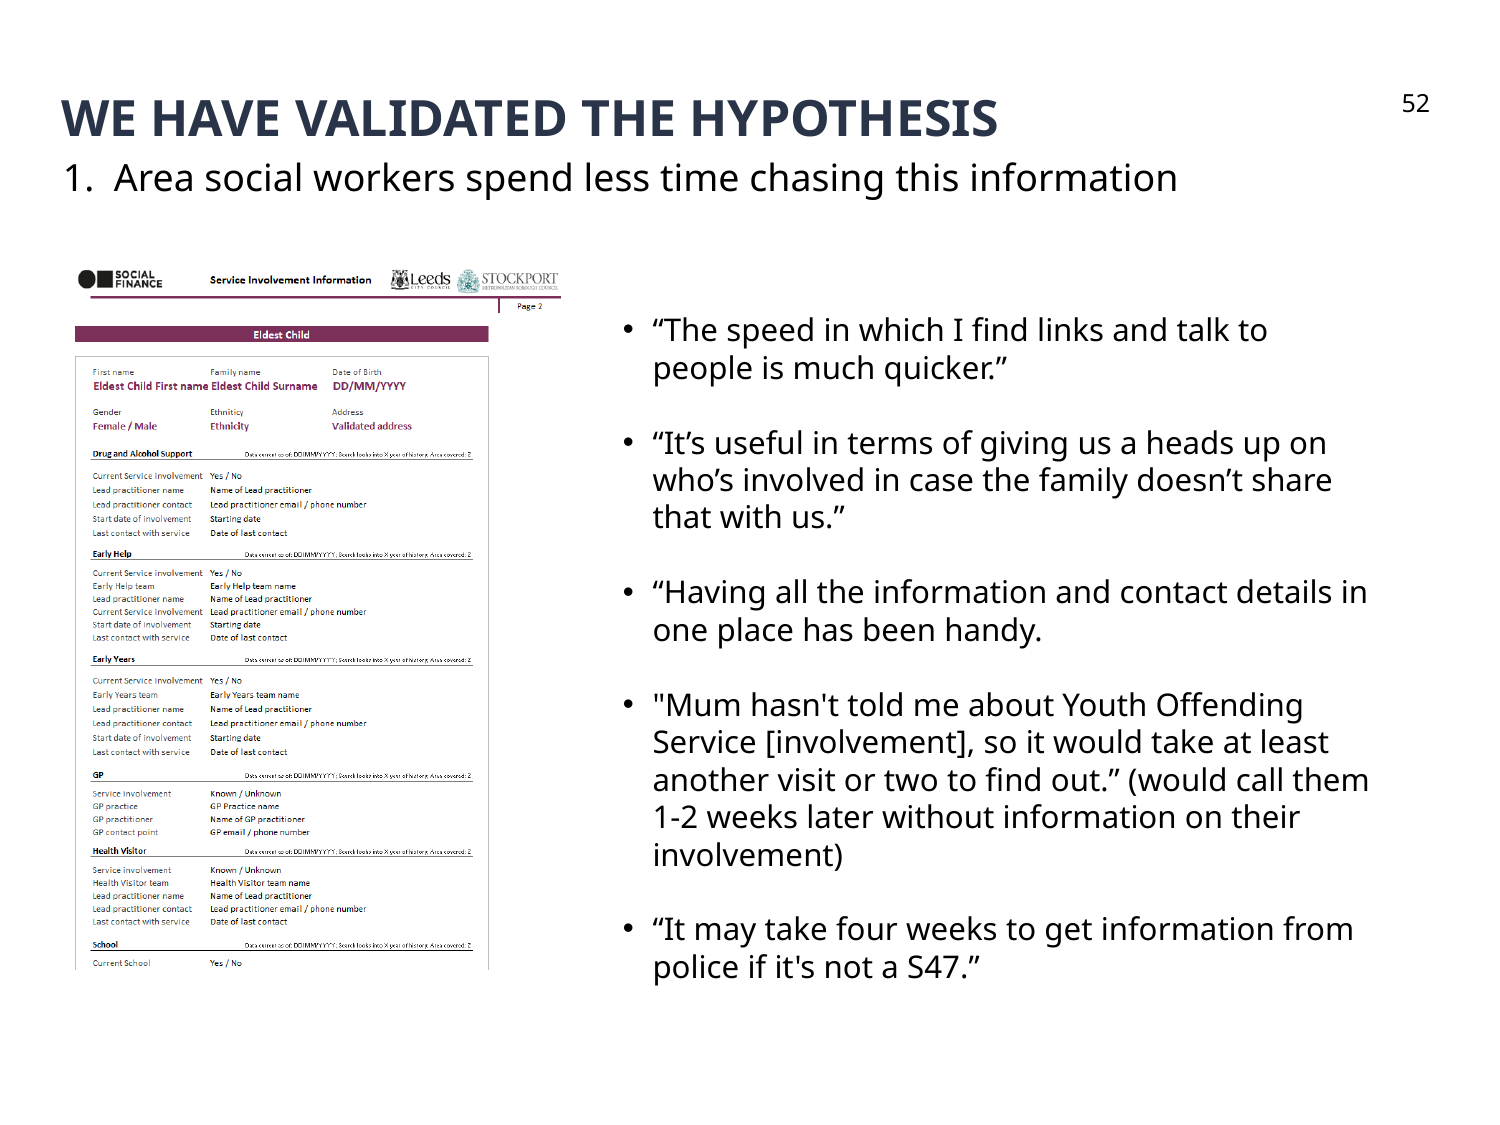

WE HAVE VALIDATED THE HYPOTHESIS
1. Area social workers spend less time chasing this information
“The speed in which I find links and talk to people is much quicker.”
“It’s useful in terms of giving us a heads up on who’s involved in case the family doesn’t share that with us.”
“Having all the information and contact details in one place has been handy.
"Mum hasn't told me about Youth Offending Service [involvement], so it would take at least another visit or two to find out.” (would call them 1-2 weeks later without information on their involvement)
“It may take four weeks to get information from police if it's not a S47.”